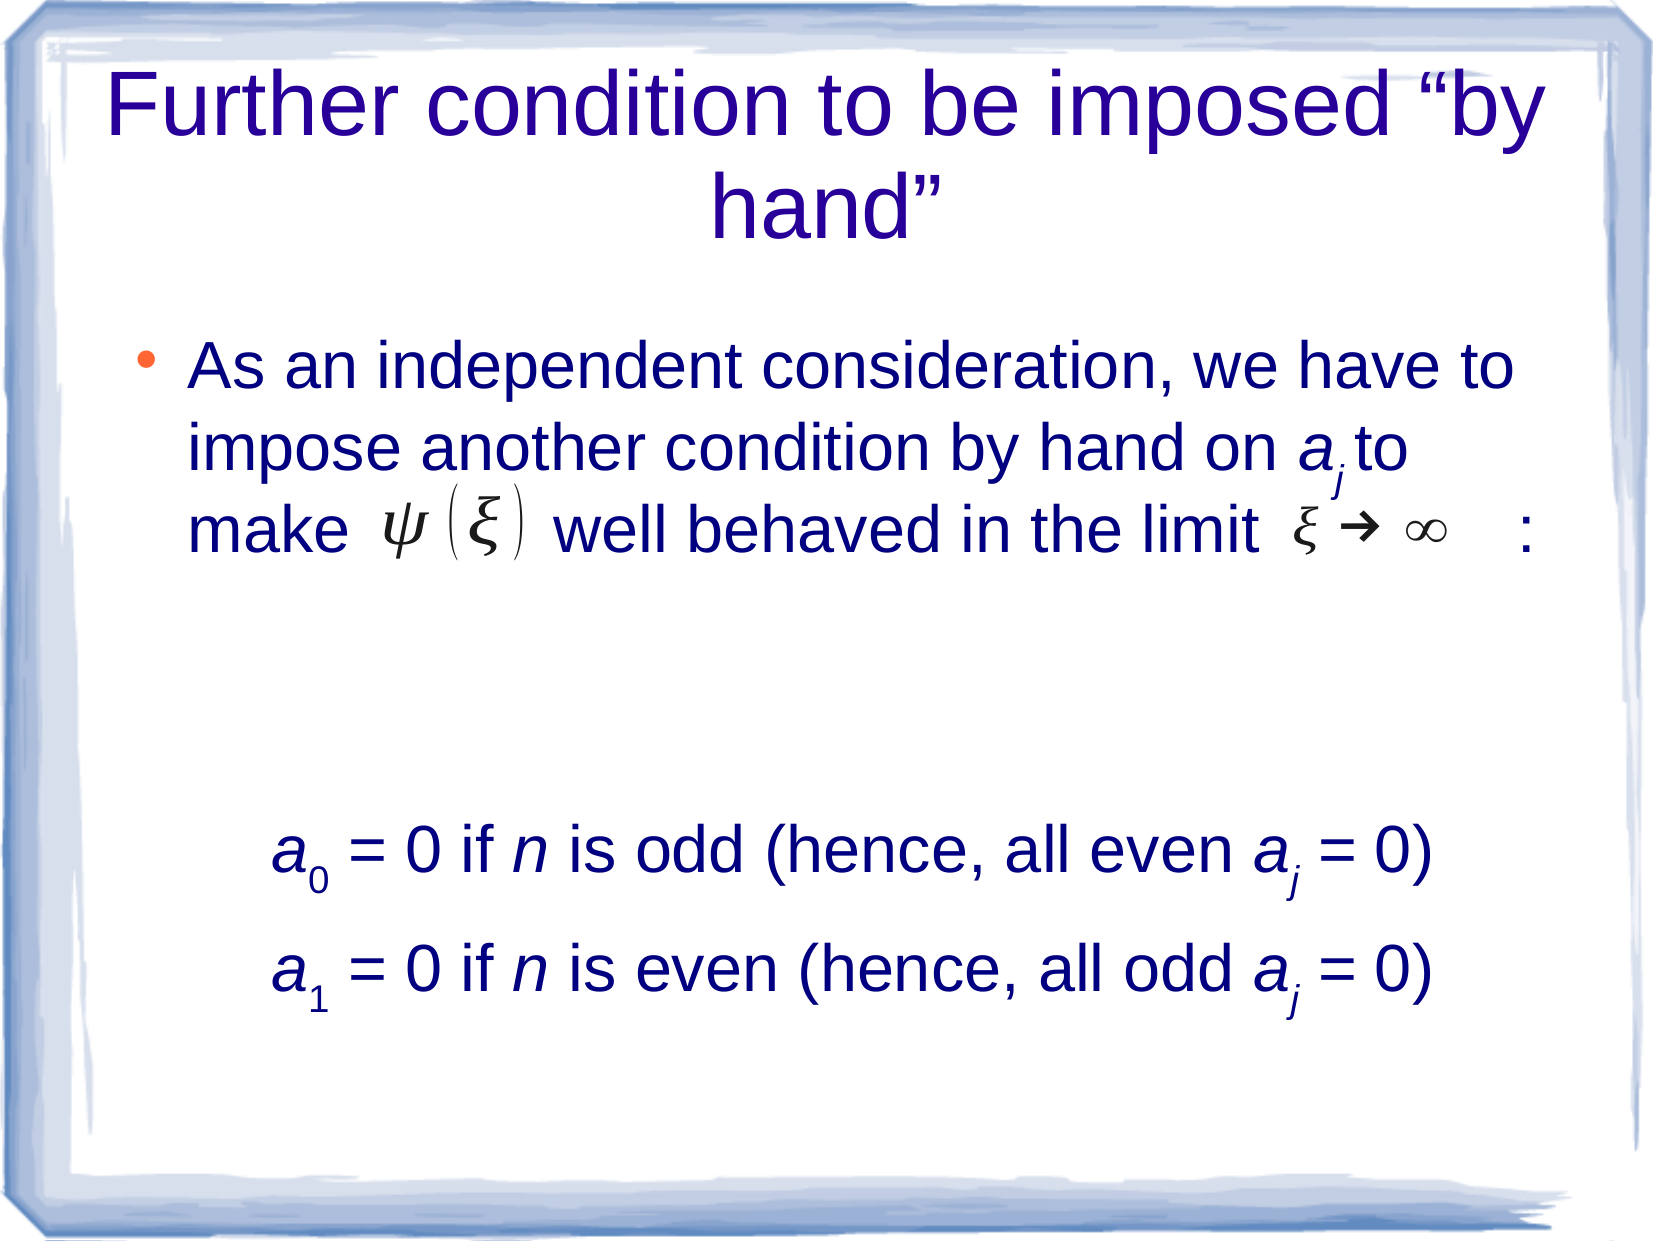

# Further condition to be imposed “by hand”
As an independent consideration, we have to impose another condition by hand on aj to make well behaved in the limit :
a0 = 0 if n is odd (hence, all even aj = 0)
a1 = 0 if n is even (hence, all odd aj = 0)